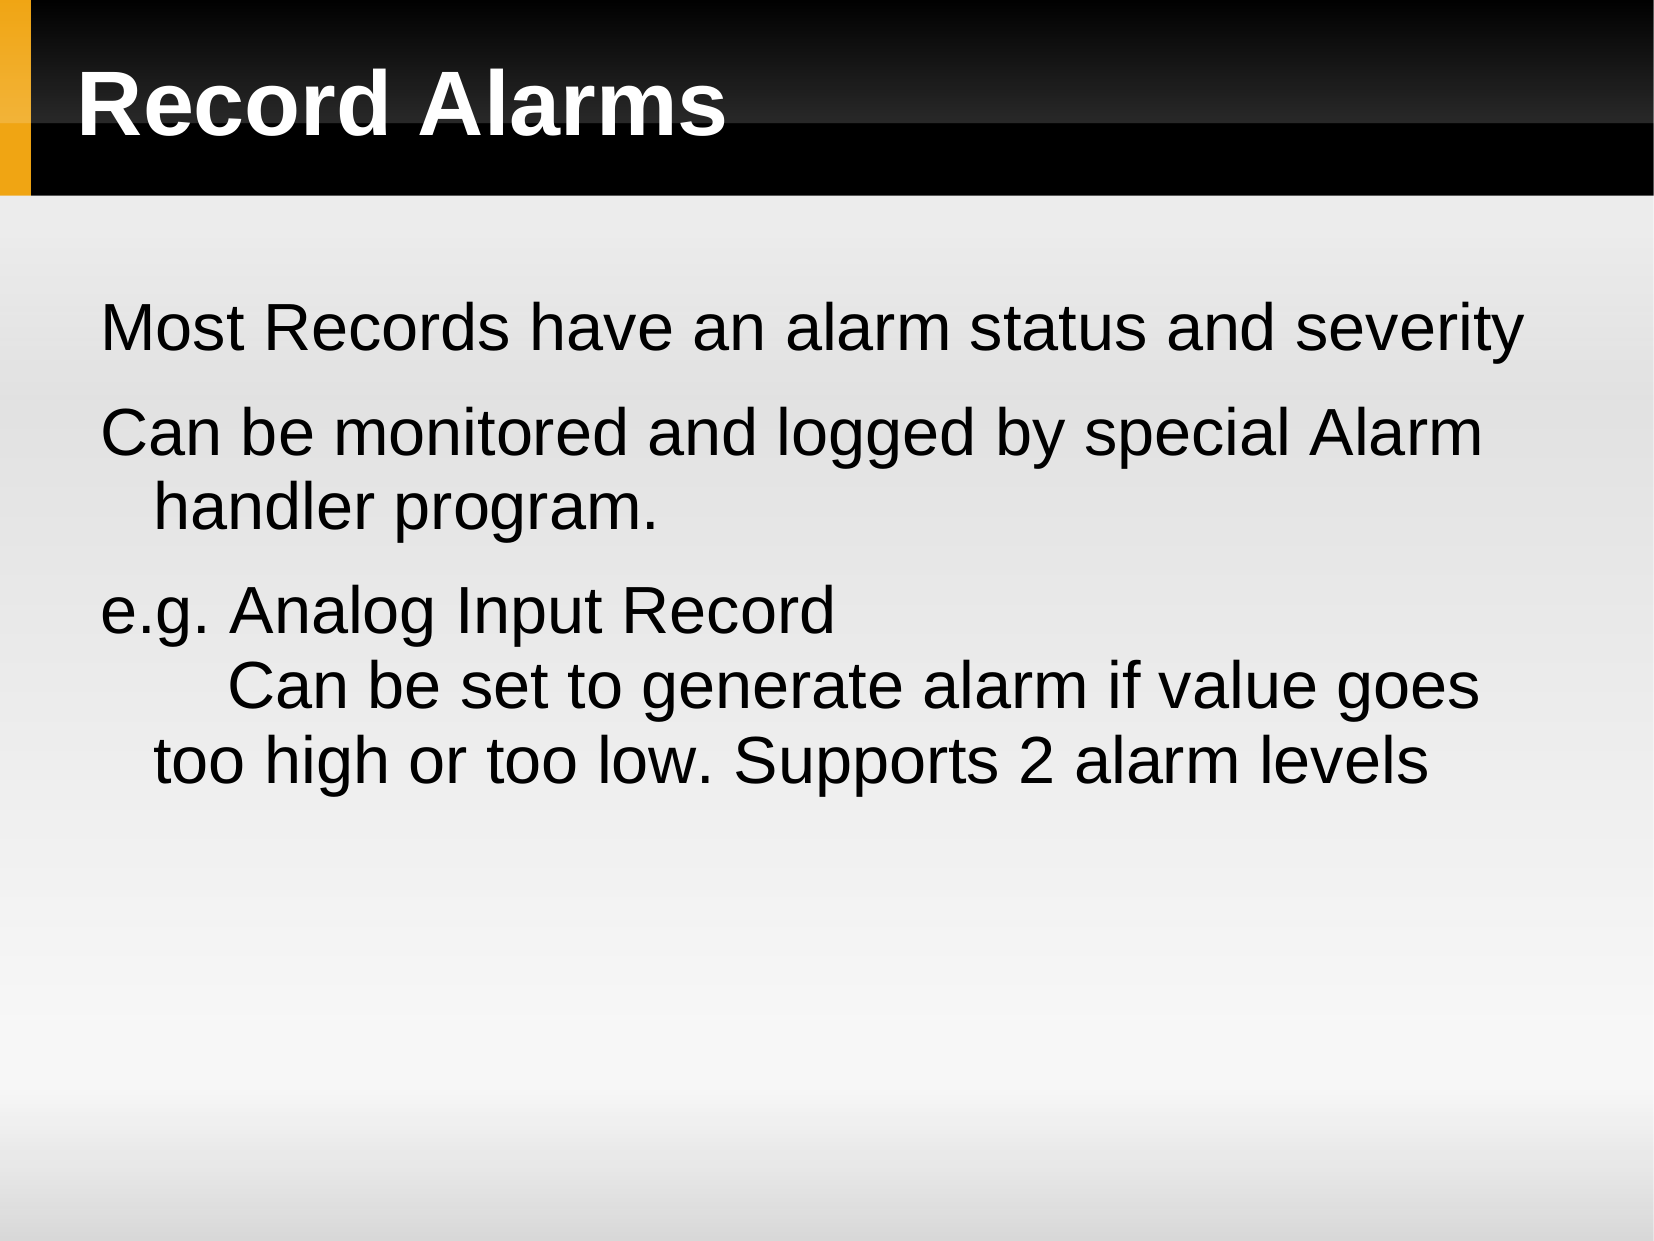

# Record Alarms
Most Records have an alarm status and severity
Can be monitored and logged by special Alarm handler program.
e.g. Analog Input Record
	Can be set to generate alarm if value goes too high or too low. Supports 2 alarm levels